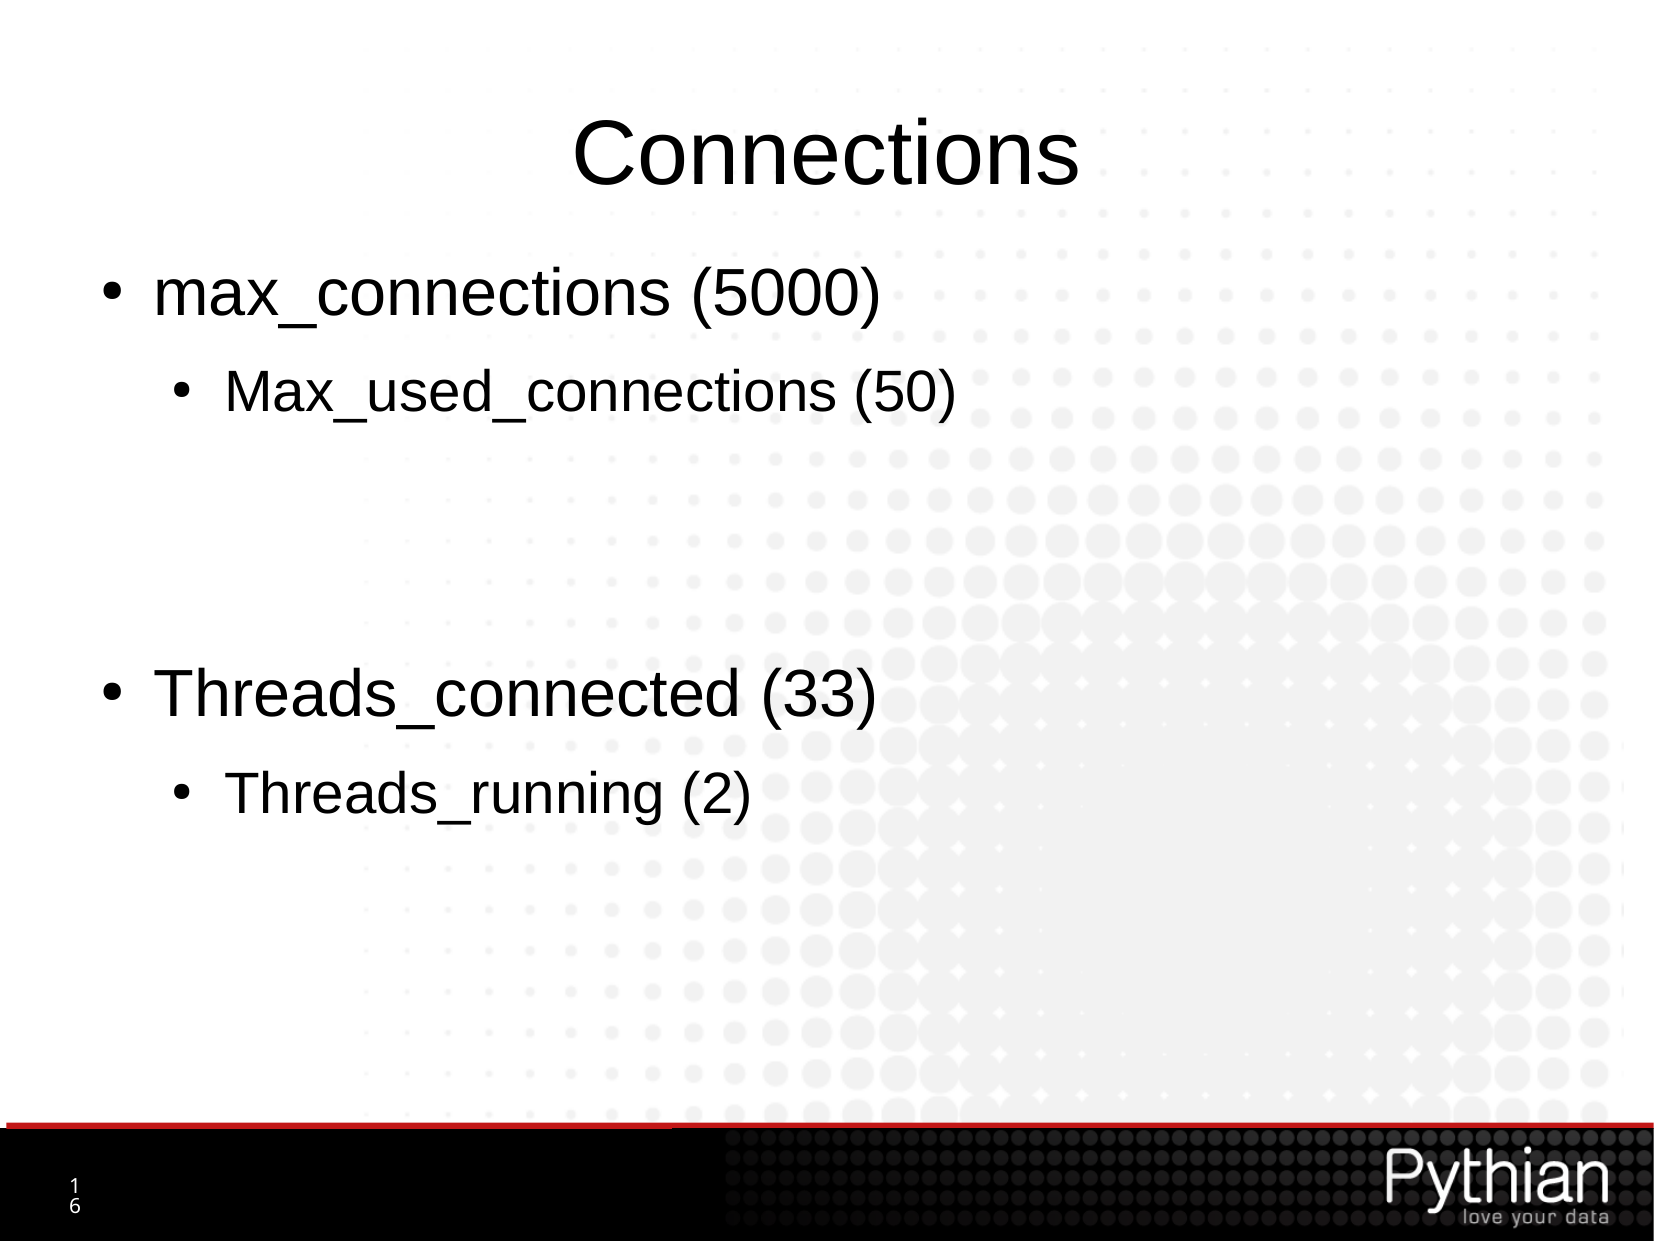

# Connections
max_connections (5000)
Max_used_connections (50)
Threads_connected (33)
Threads_running (2)